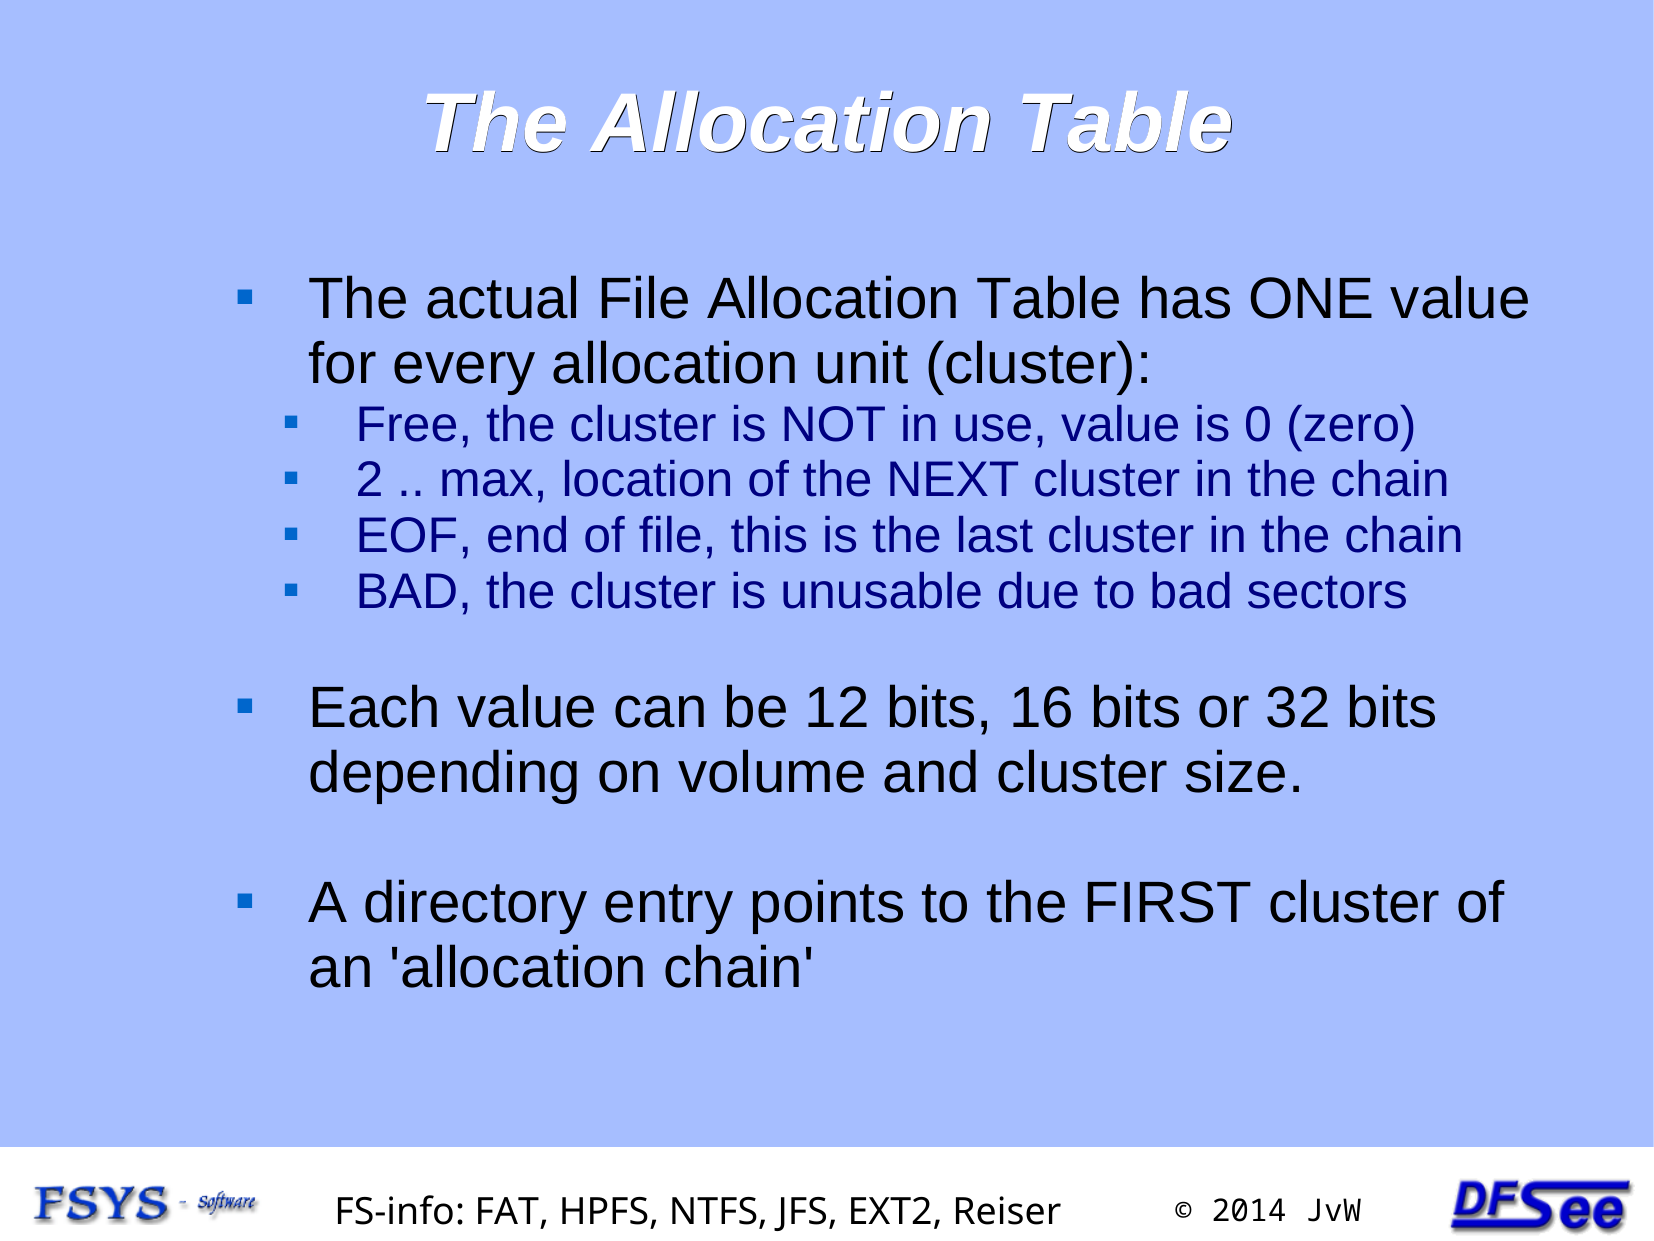

# The Allocation Table
The actual File Allocation Table has ONE value for every allocation unit (cluster):
Free, the cluster is NOT in use, value is 0 (zero)
2 .. max, location of the NEXT cluster in the chain
EOF, end of file, this is the last cluster in the chain
BAD, the cluster is unusable due to bad sectors
Each value can be 12 bits, 16 bits or 32 bits
depending on volume and cluster size.
A directory entry points to the FIRST cluster of an 'allocation chain'